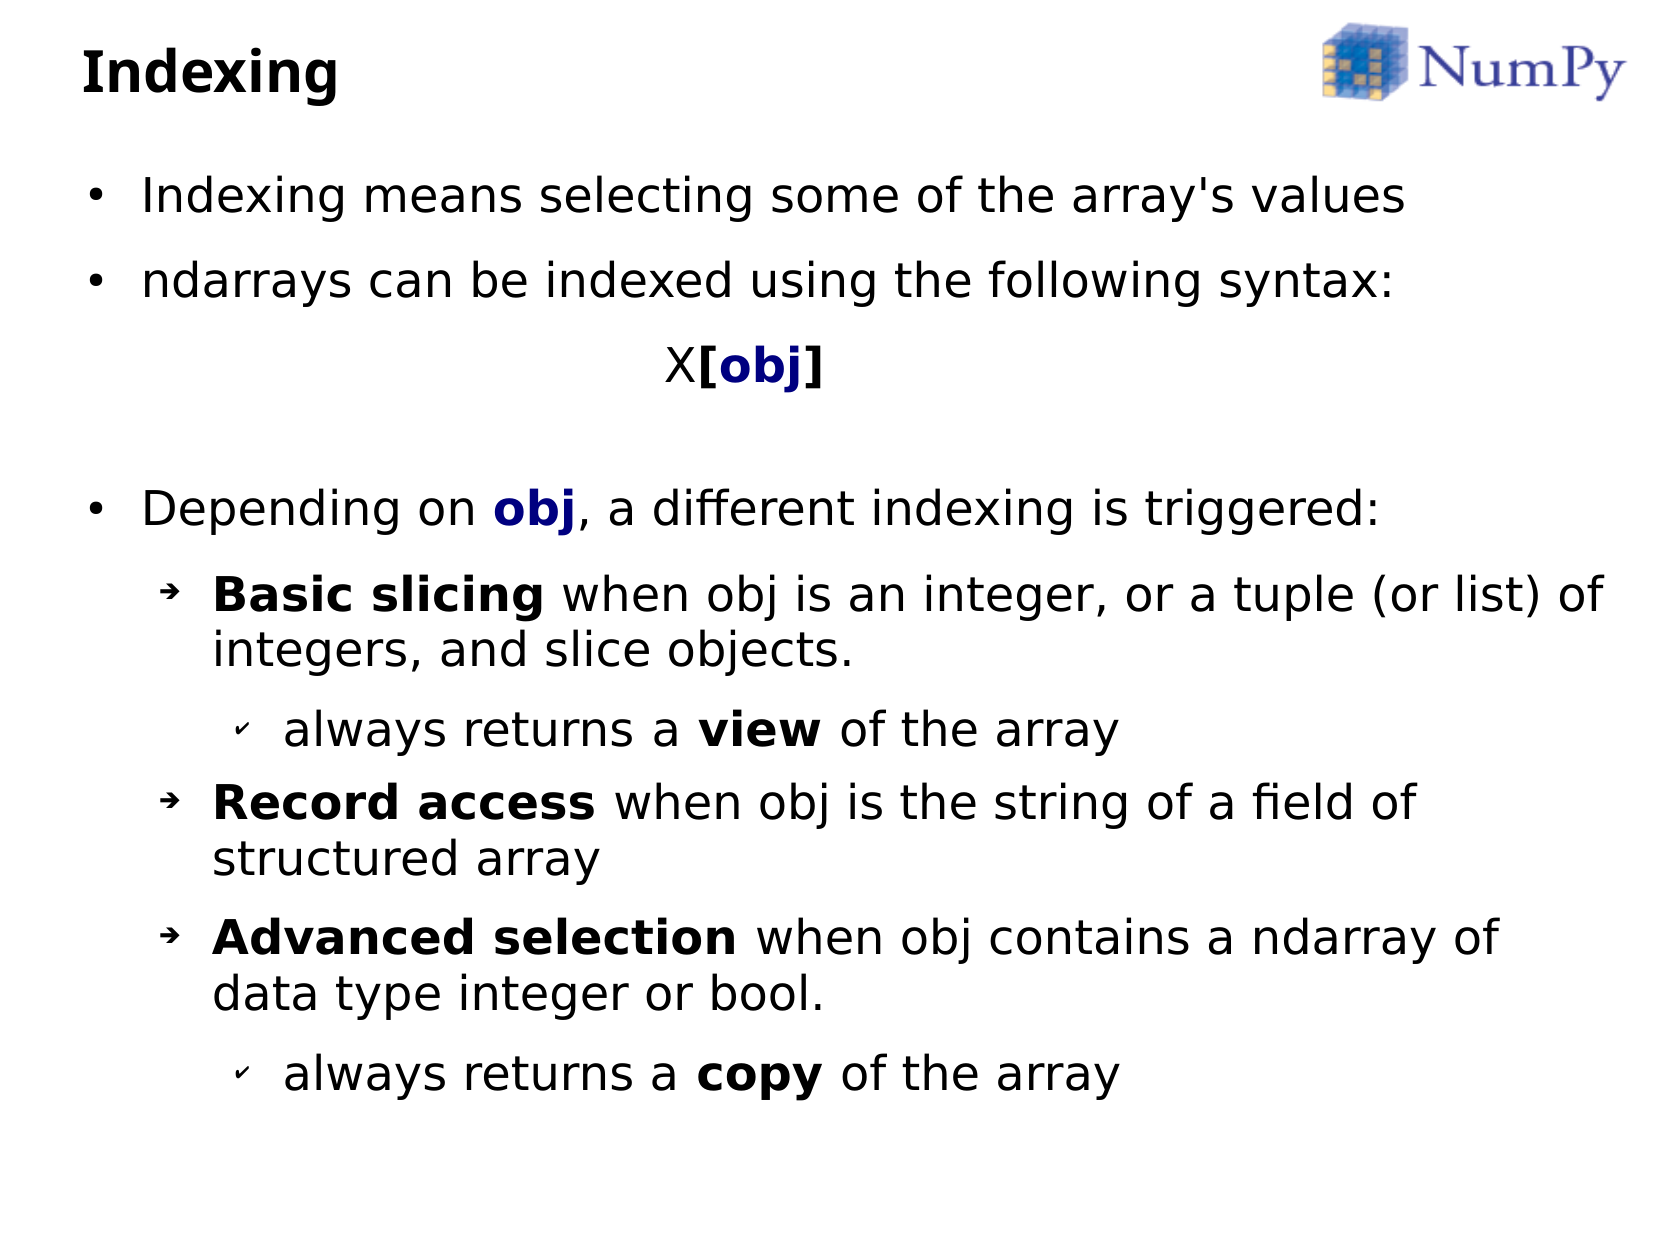

# Indexing
Indexing means selecting some of the array's values
ndarrays can be indexed using the following syntax:
 X[obj]
Depending on obj, a different indexing is triggered:
Basic slicing when obj is an integer, or a tuple (or list) of integers, and slice objects.
always returns a view of the array
Record access when obj is the string of a field of structured array
Advanced selection when obj contains a ndarray of data type integer or bool.
always returns a copy of the array